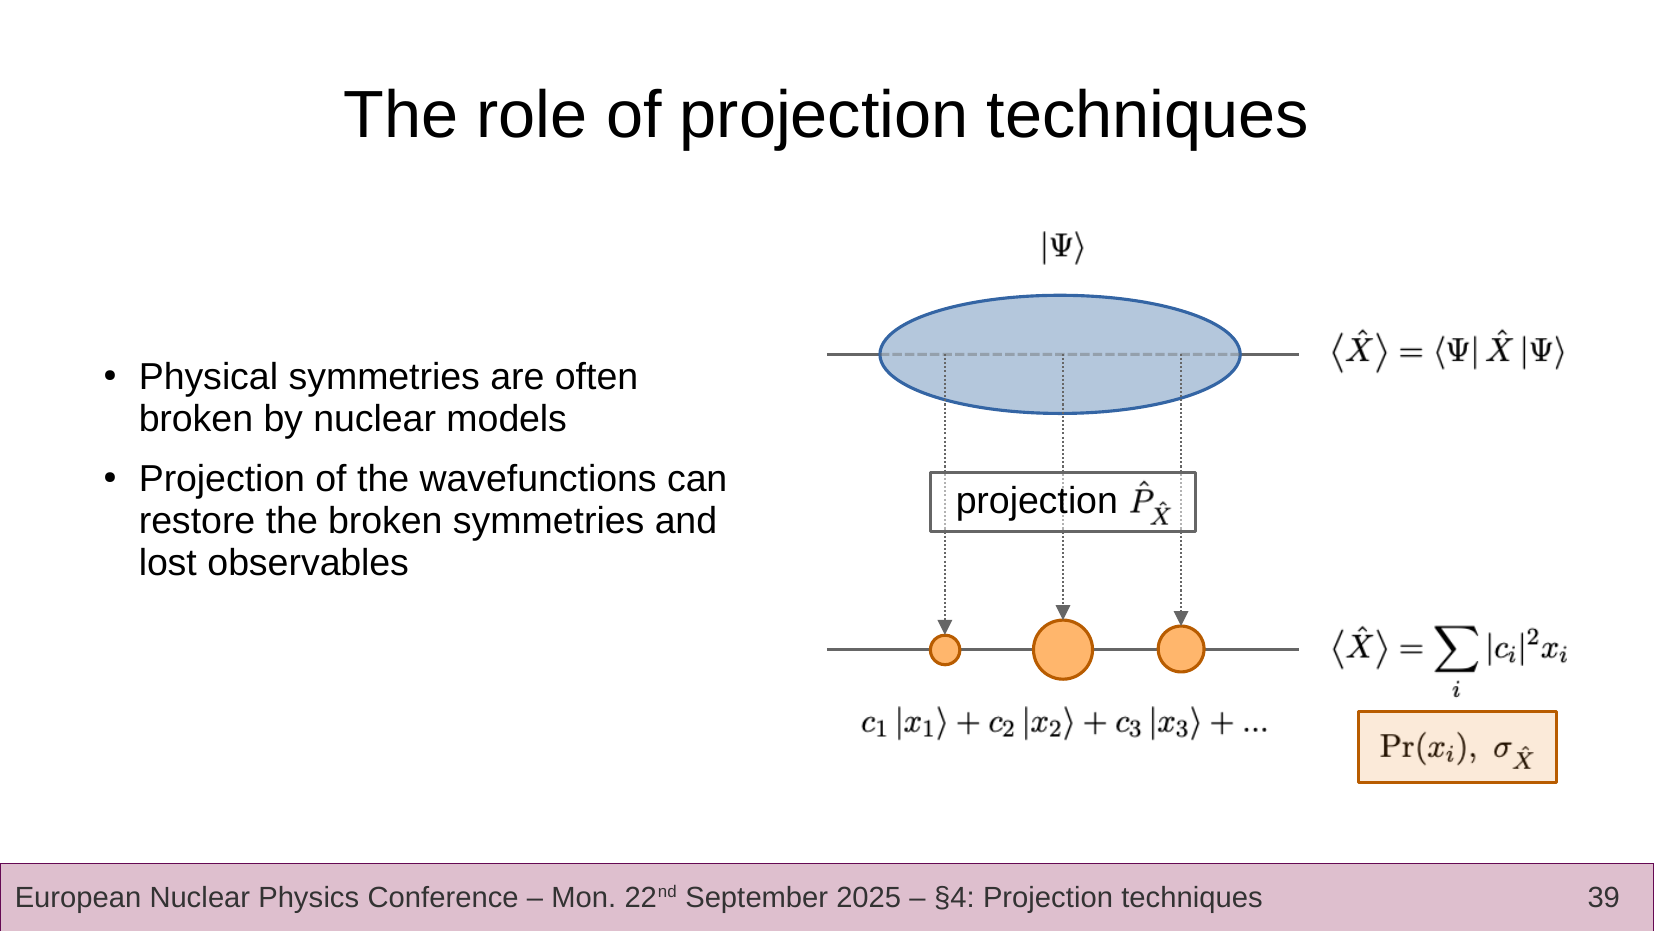

# The role of projection techniques
Physical symmetries are often broken by nuclear models
Projection of the wavefunctions can restore the broken symmetries and lost observables
projection
European Nuclear Physics Conference – Mon. 22nd September 2025 – §4: Projection techniques